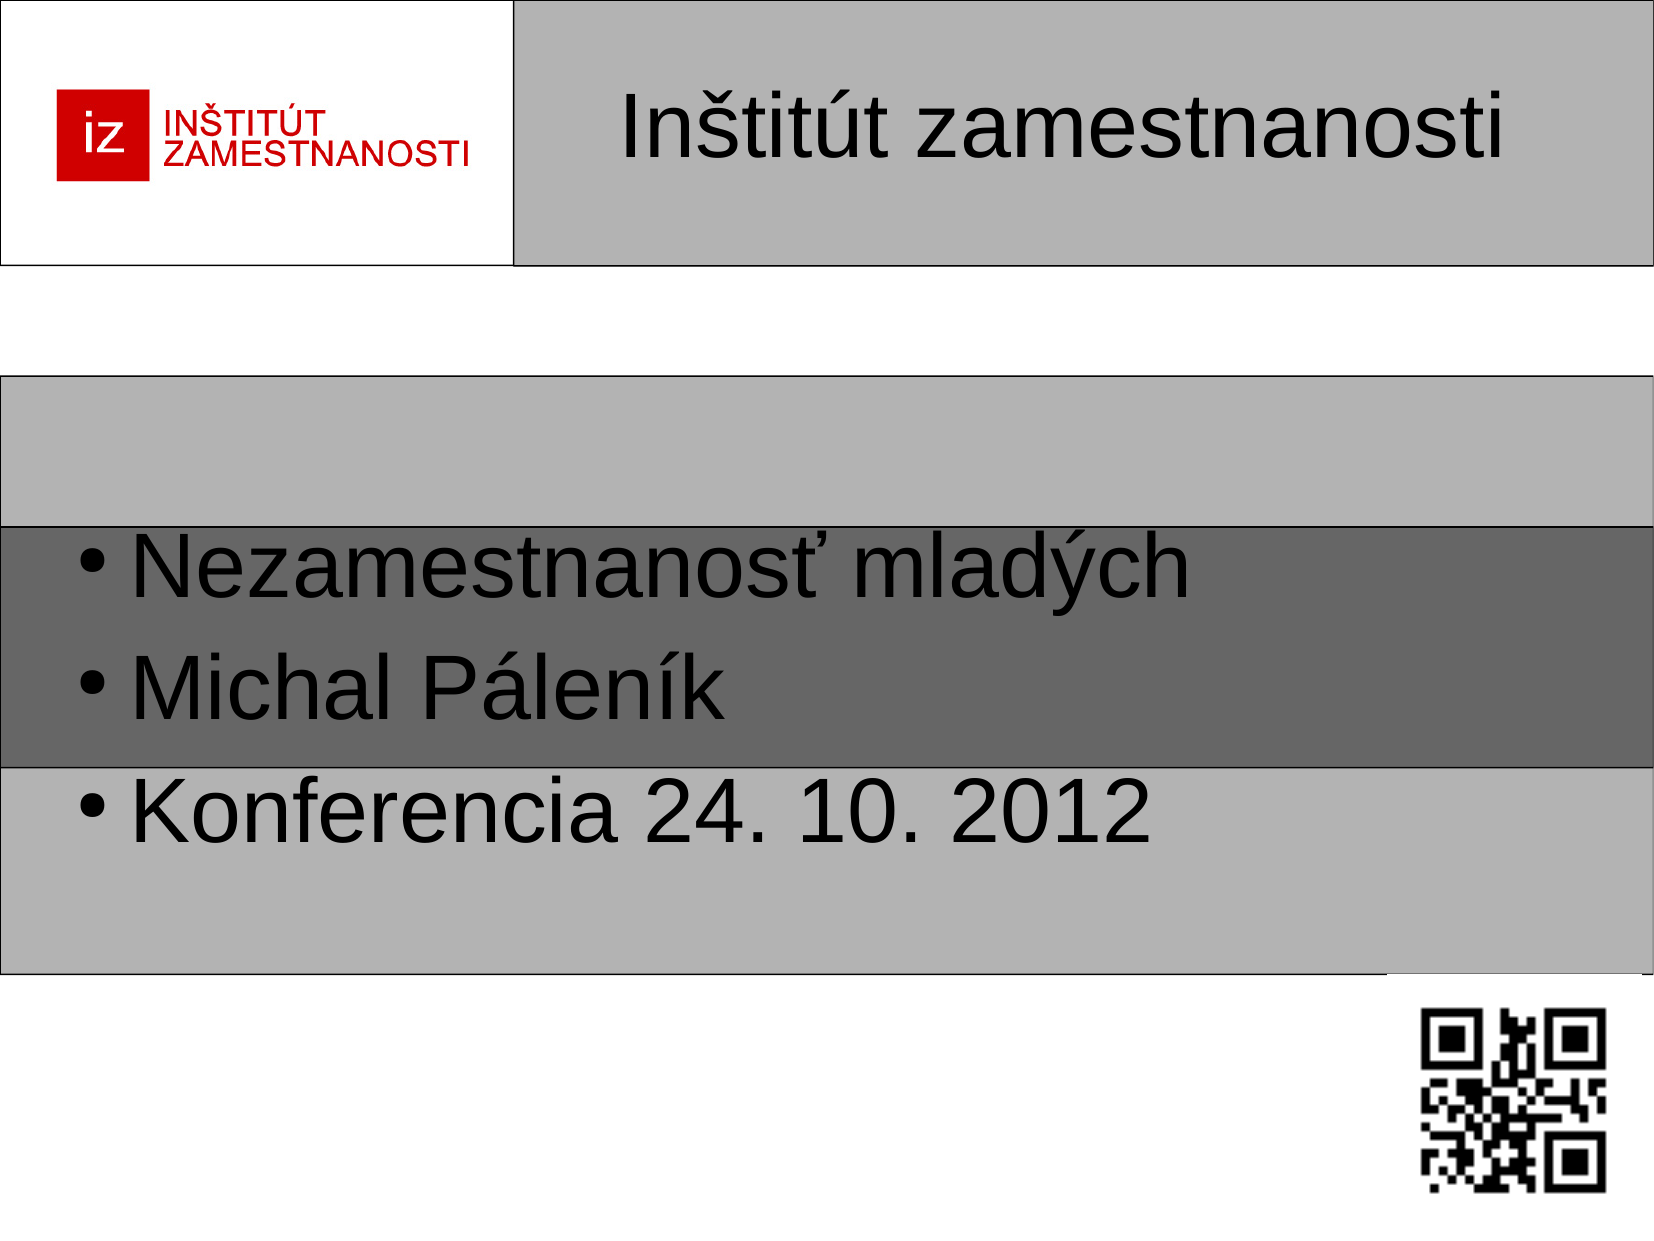

# Inštitút zamestnanosti
Nezamestnanosť mladých
Michal Páleník
Konferencia 24. 10. 2012